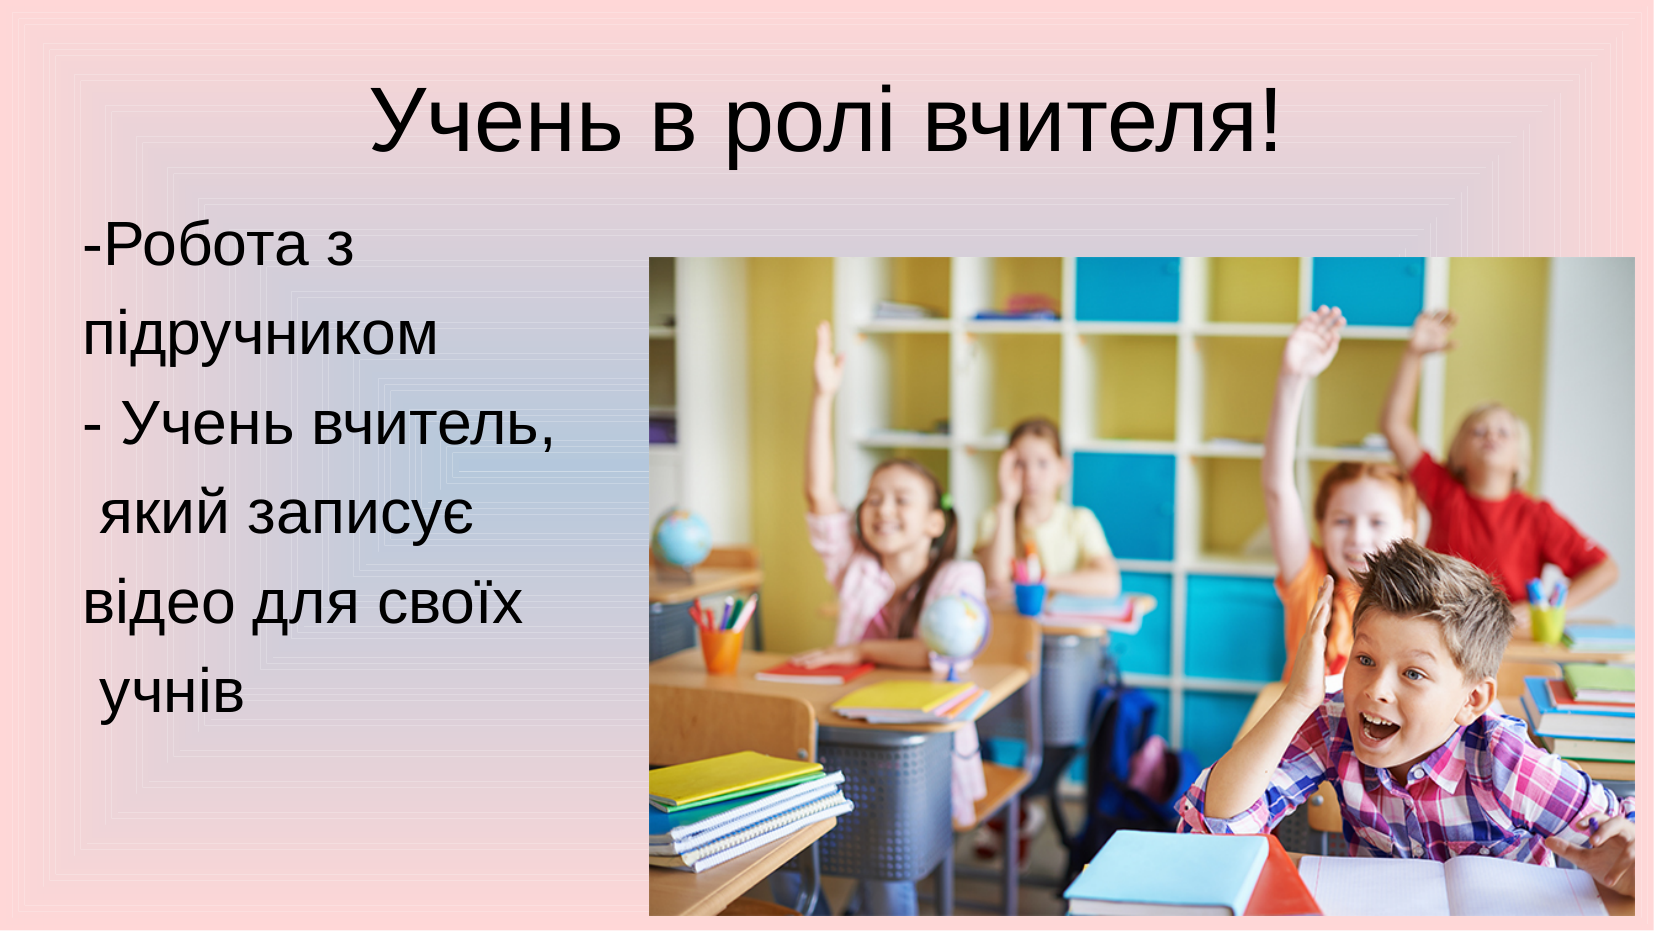

# Учень в ролі вчителя!
-Робота з
підручником
- Учень вчитель,
 який записує
відео для своїх
 учнів